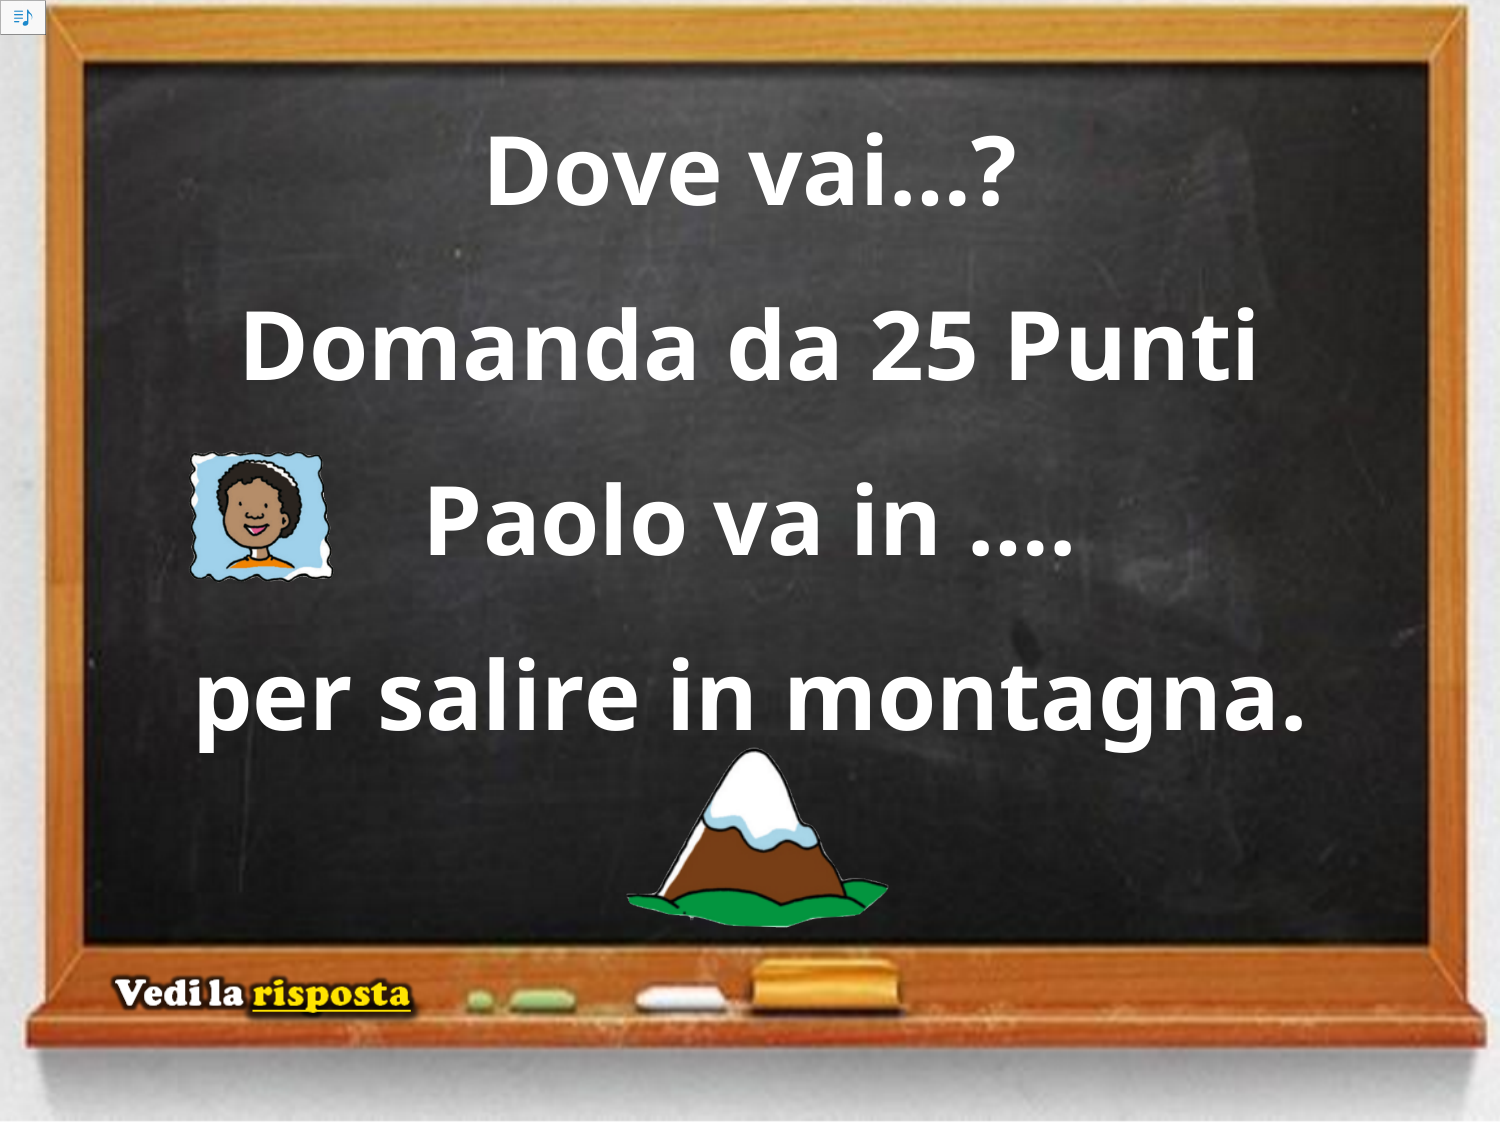

Dove vai…?
Domanda da 25 Punti
Paolo va in ….
per salire in montagna.